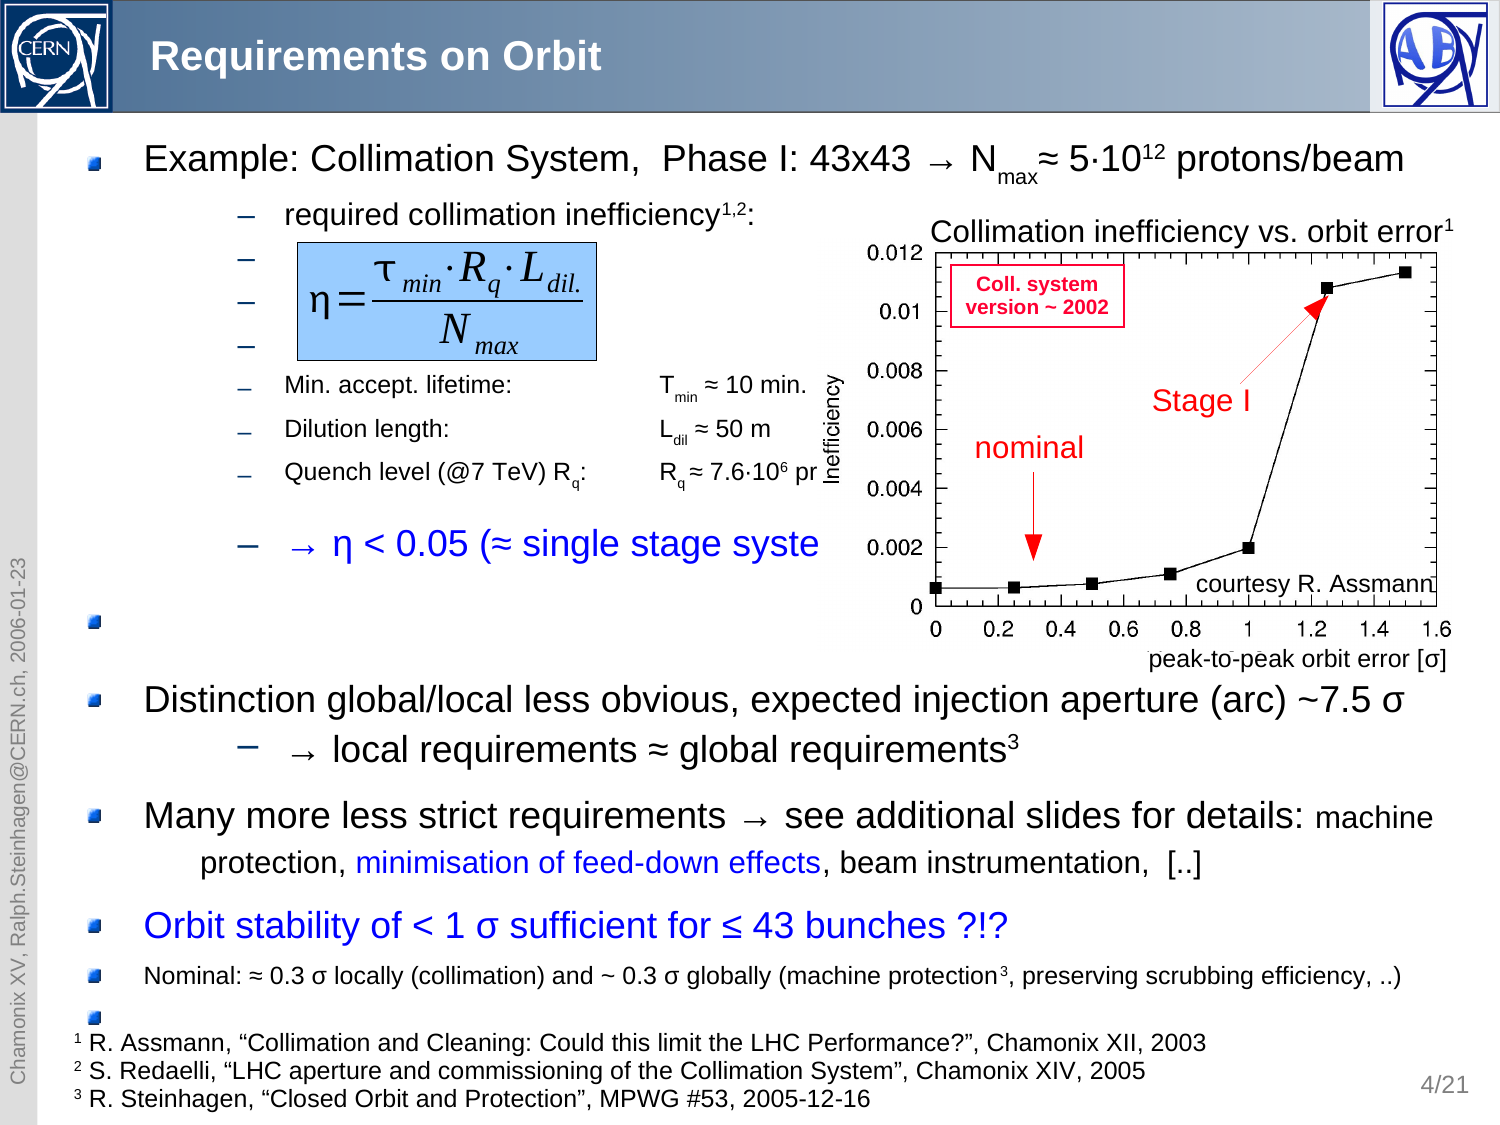

# Requirements on Orbit
Example: Collimation System, Phase I: 43x43 → Nmax≈ 5∙1012 protons/beam
required collimation inefficiency1,2:
Min. accept. lifetime:	Τmin ≈ 10 min.
Dilution length: 		Ldil ≈ 50 m
Quench level (@7 TeV) Rq:	Rq ≈ 7.6∙106 prot./m/s
→ η < 0.05 (≈ single stage system)
Distinction global/local less obvious, expected injection aperture (arc) ~7.5 σ
→ local requirements ≈ global requirements3
Many more less strict requirements → see additional slides for details: machine protection, minimisation of feed-down effects, beam instrumentation, [..]
Orbit stability of < 1 σ sufficient for ≤ 43 bunches ?!?
Nominal: ≈ 0.3 σ locally (collimation) and ~ 0.3 σ globally (machine protection3, preserving scrubbing efficiency, ..)
Collimation inefficiency vs. orbit error1
Coll. system
version ~ 2002
courtesy R. Assmann
peak-to-peak orbit error [σ]
Stage I
nominal
1 R. Assmann, “Collimation and Cleaning: Could this limit the LHC Performance?”, Chamonix XII, 2003
2 S. Redaelli, “LHC aperture and commissioning of the Collimation System”, Chamonix XIV, 2005
3 R. Steinhagen, “Closed Orbit and Protection”, MPWG #53, 2005-12-16